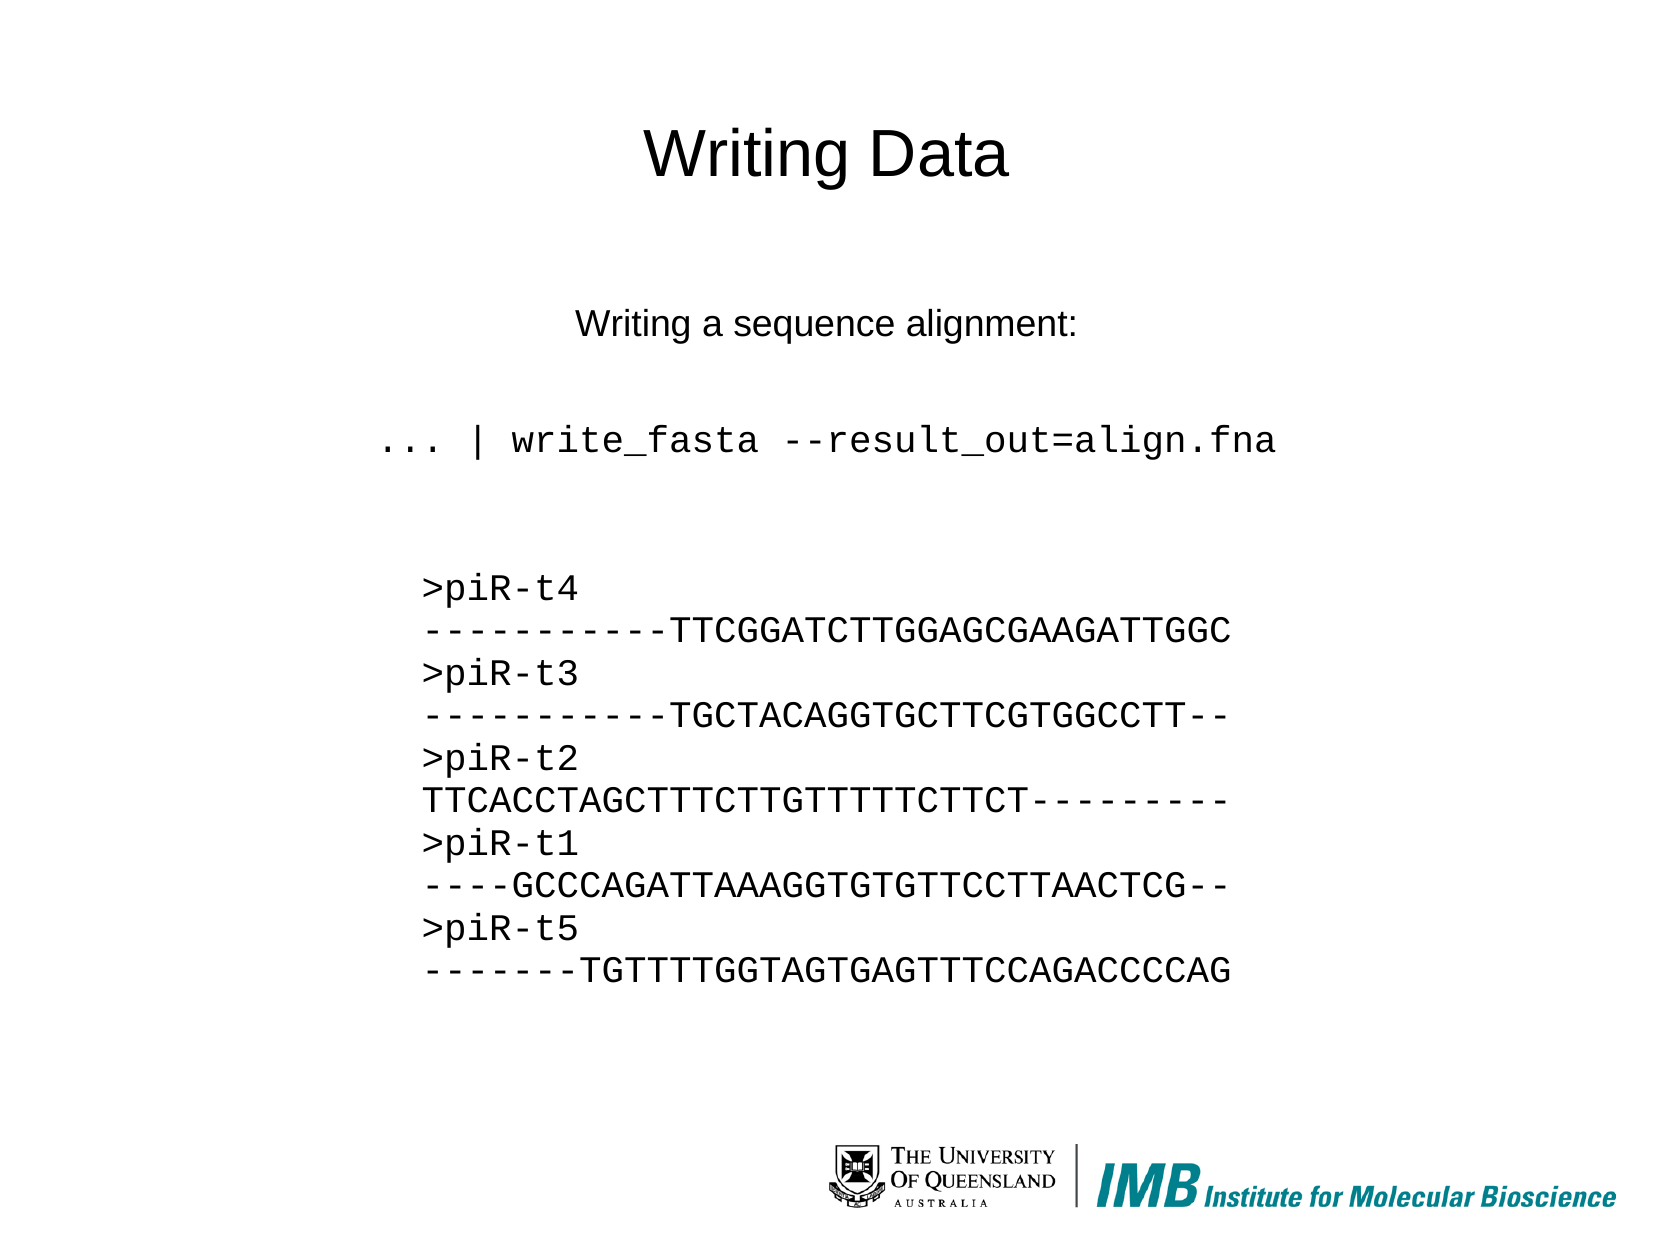

# Writing Data
Writing a sequence alignment:
... | write_fasta --result_out=align.fna
>piR-t4
-----------TTCGGATCTTGGAGCGAAGATTGGC
>piR-t3
-----------TGCTACAGGTGCTTCGTGGCCTT--
>piR-t2
TTCACCTAGCTTTCTTGTTTTTCTTCT---------
>piR-t1
----GCCCAGATTAAAGGTGTGTTCCTTAACTCG--
>piR-t5
-------TGTTTTGGTAGTGAGTTTCCAGACCCCAG